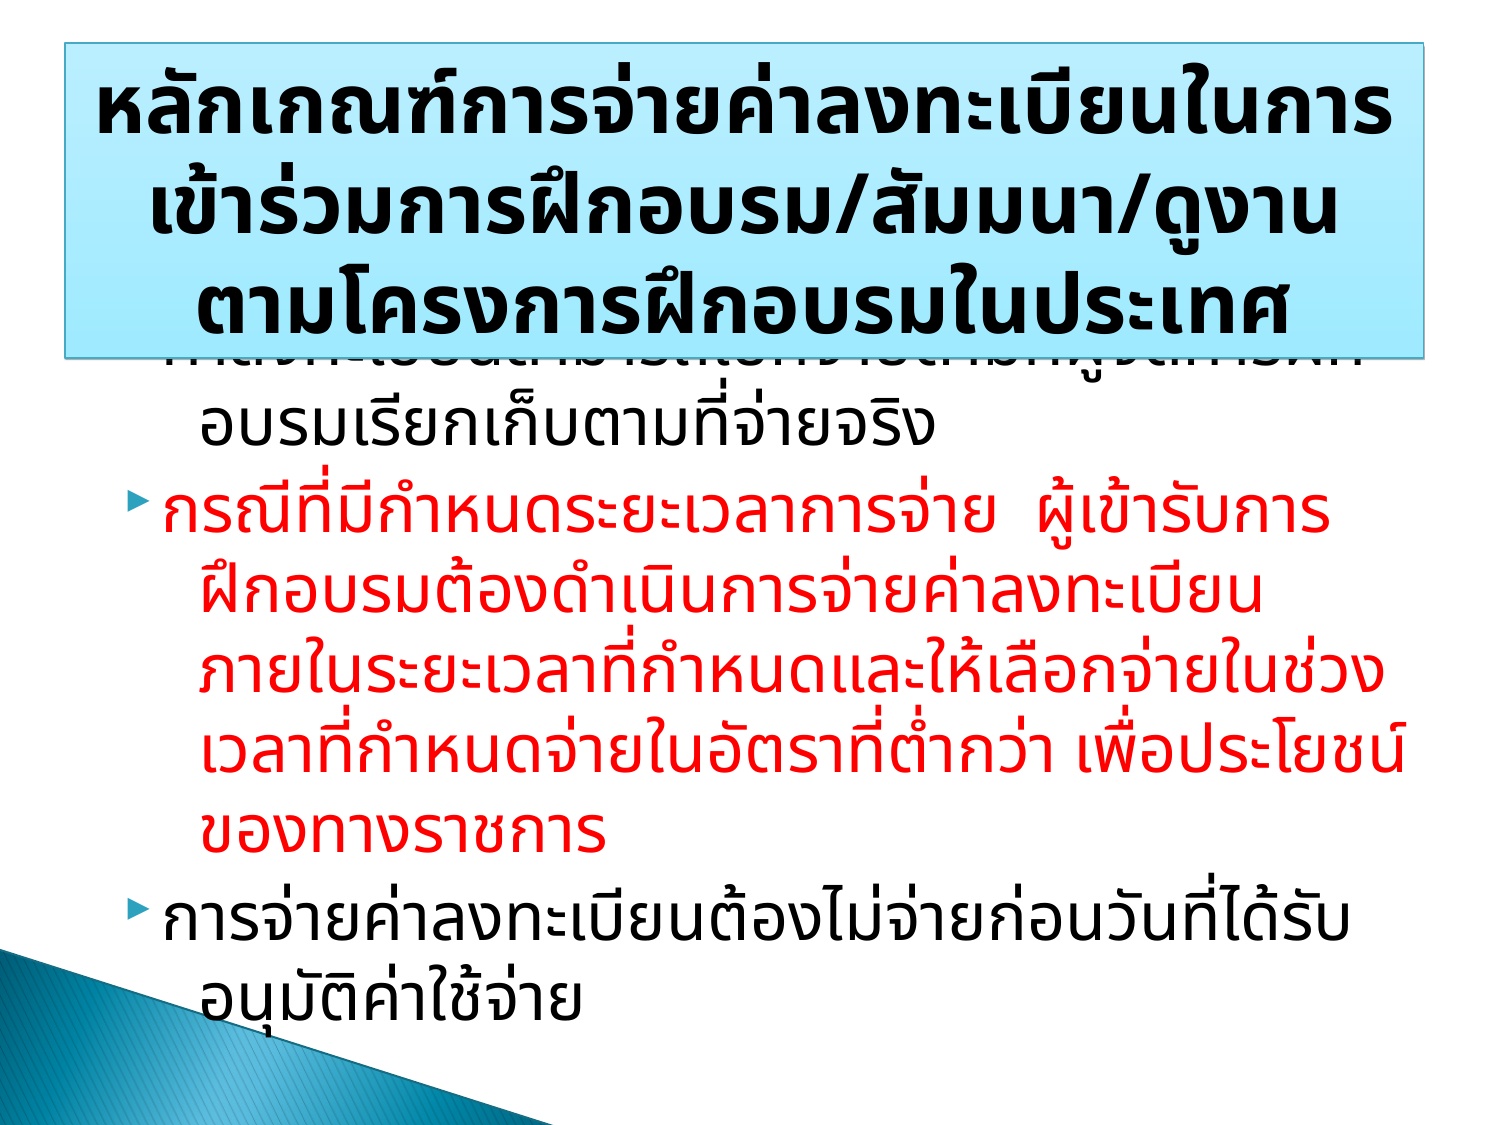

หลักเกณฑ์การจ่ายค่าลงทะเบียนในการเข้าร่วมการฝึกอบรม/สัมมนา/ดูงาน ตามโครงการฝึกอบรมในประเทศ
# ค่าลงทะเบียนสามารถเบิกจ่ายตามที่ผู้จัดการฝึกอบรมเรียกเก็บตามที่จ่ายจริง
กรณีที่มีกำหนดระยะเวลาการจ่าย ผู้เข้ารับการฝึกอบรมต้องดำเนินการจ่ายค่าลงทะเบียนภายในระยะเวลาที่กำหนดและให้เลือกจ่ายในช่วงเวลาที่กำหนดจ่ายในอัตราที่ต่ำกว่า เพื่อประโยชน์ของทางราชการ
การจ่ายค่าลงทะเบียนต้องไม่จ่ายก่อนวันที่ได้รับอนุมัติค่าใช้จ่าย